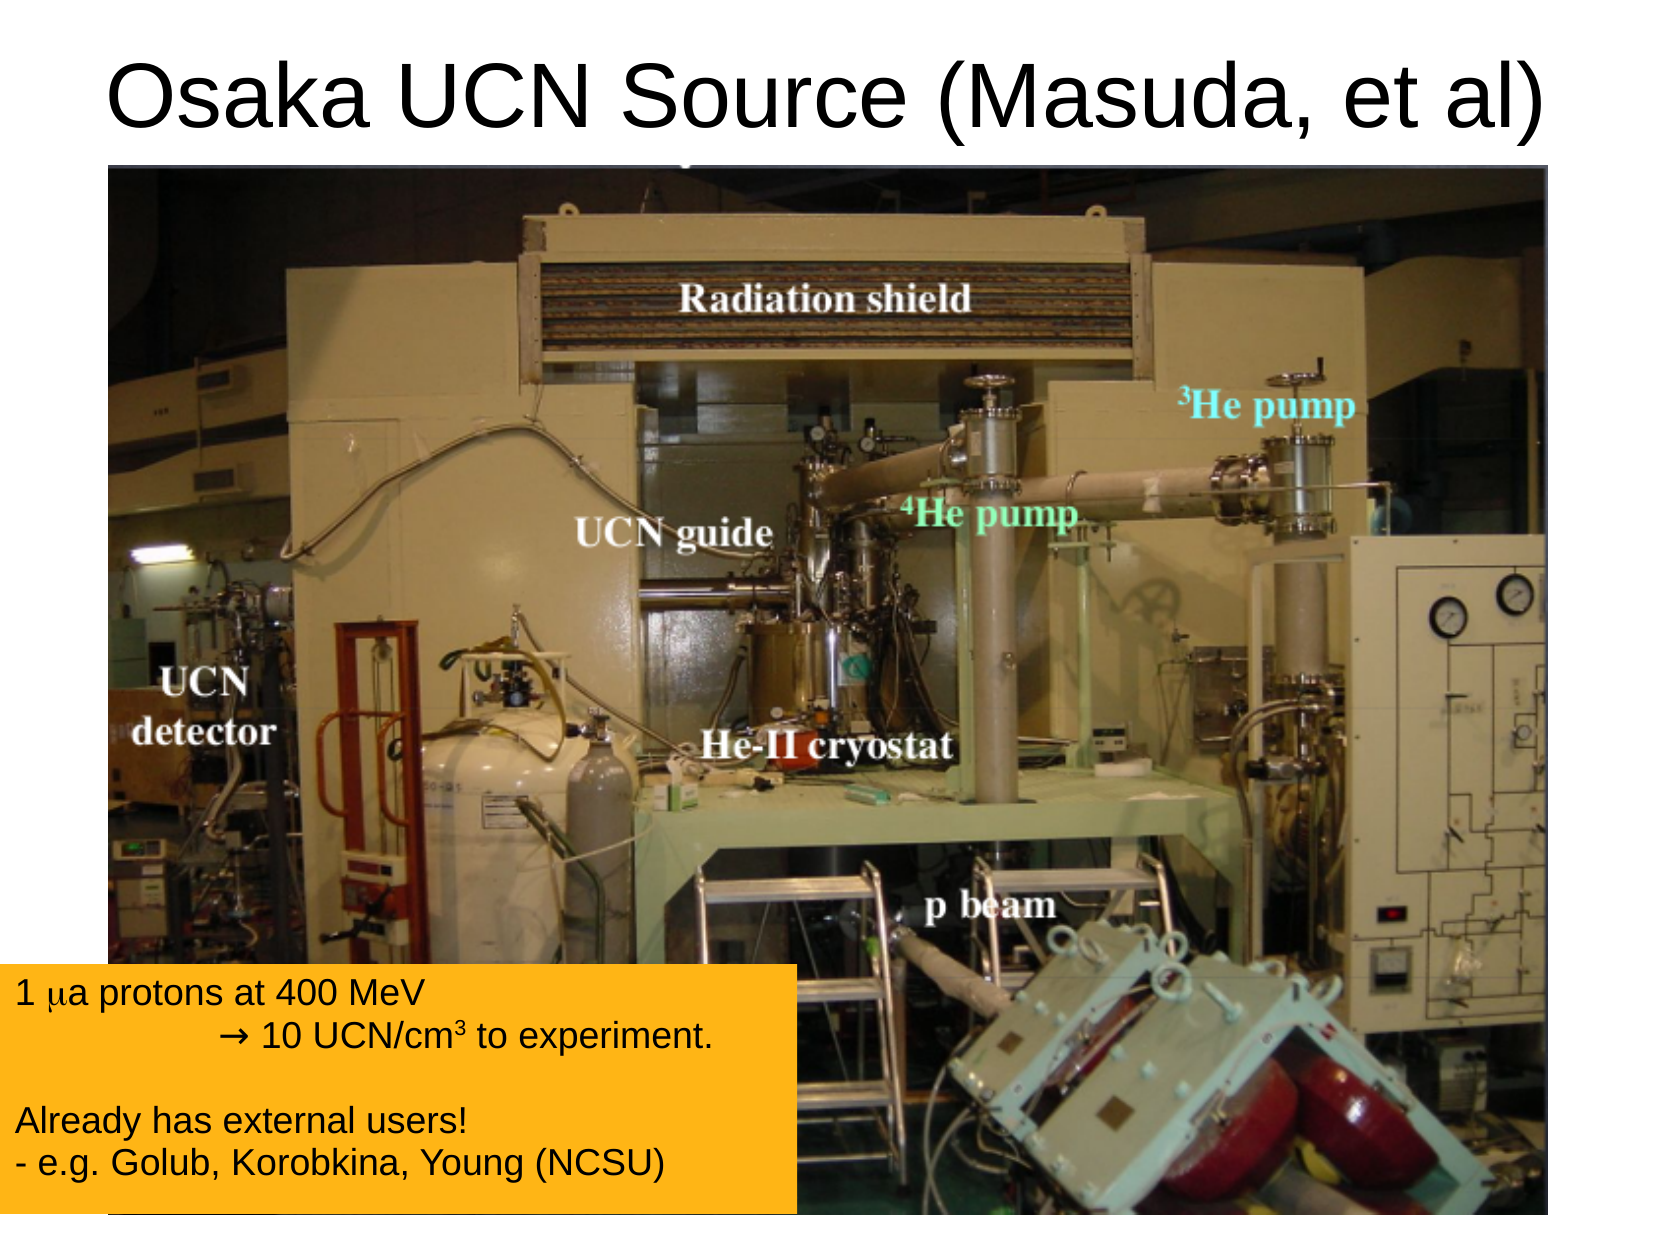

# Osaka UCN Source (Masuda, et al)
1 a protons at 400 MeV
 → 10 UCN/cm3 to experiment.
Already has external users!
- e.g. Golub, Korobkina, Young (NCSU)